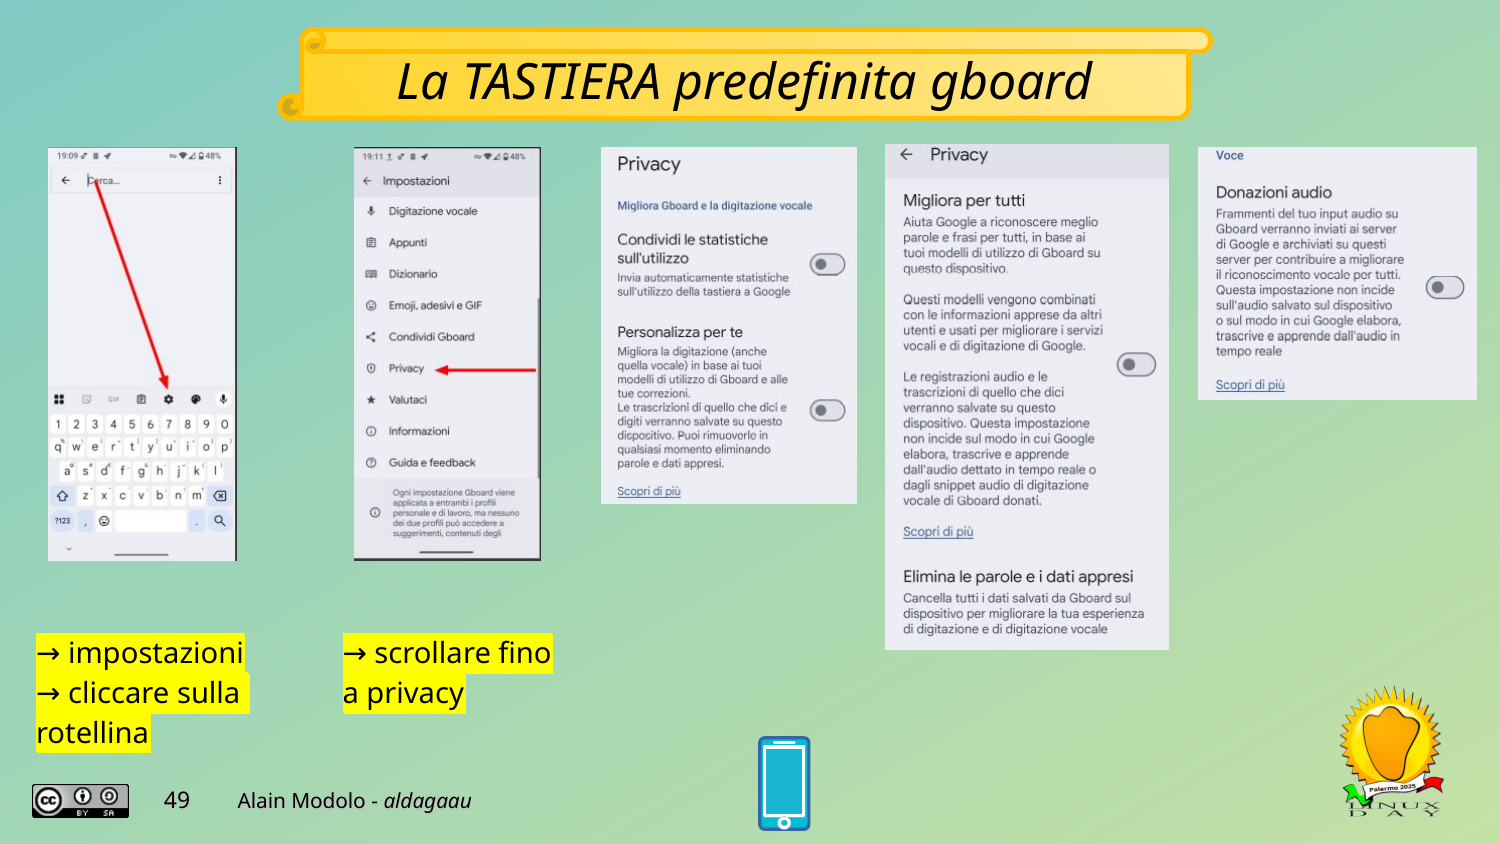

La TASTIERA predefinita gboard
→ impostazioni
→ cliccare sulla
rotellina
→ scrollare fino
a privacy